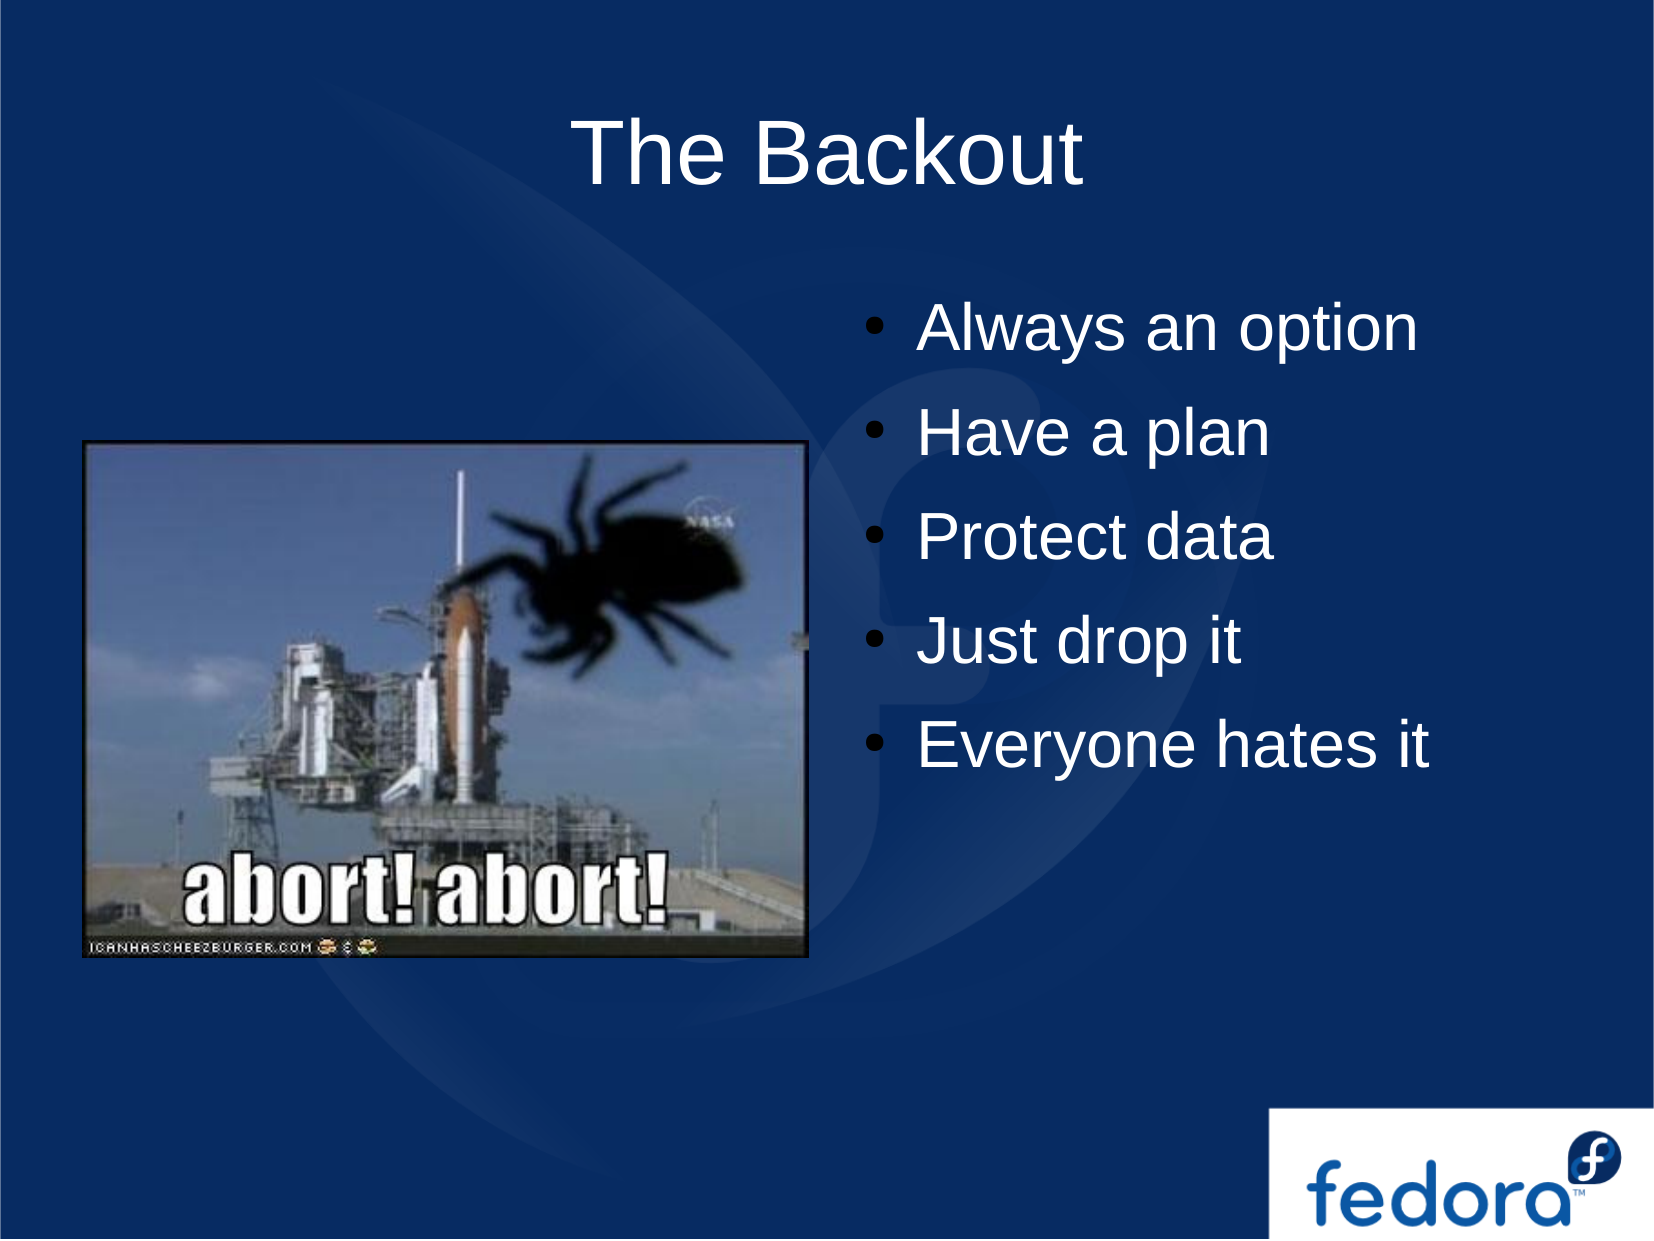

# The Backout
Always an option
Have a plan
Protect data
Just drop it
Everyone hates it